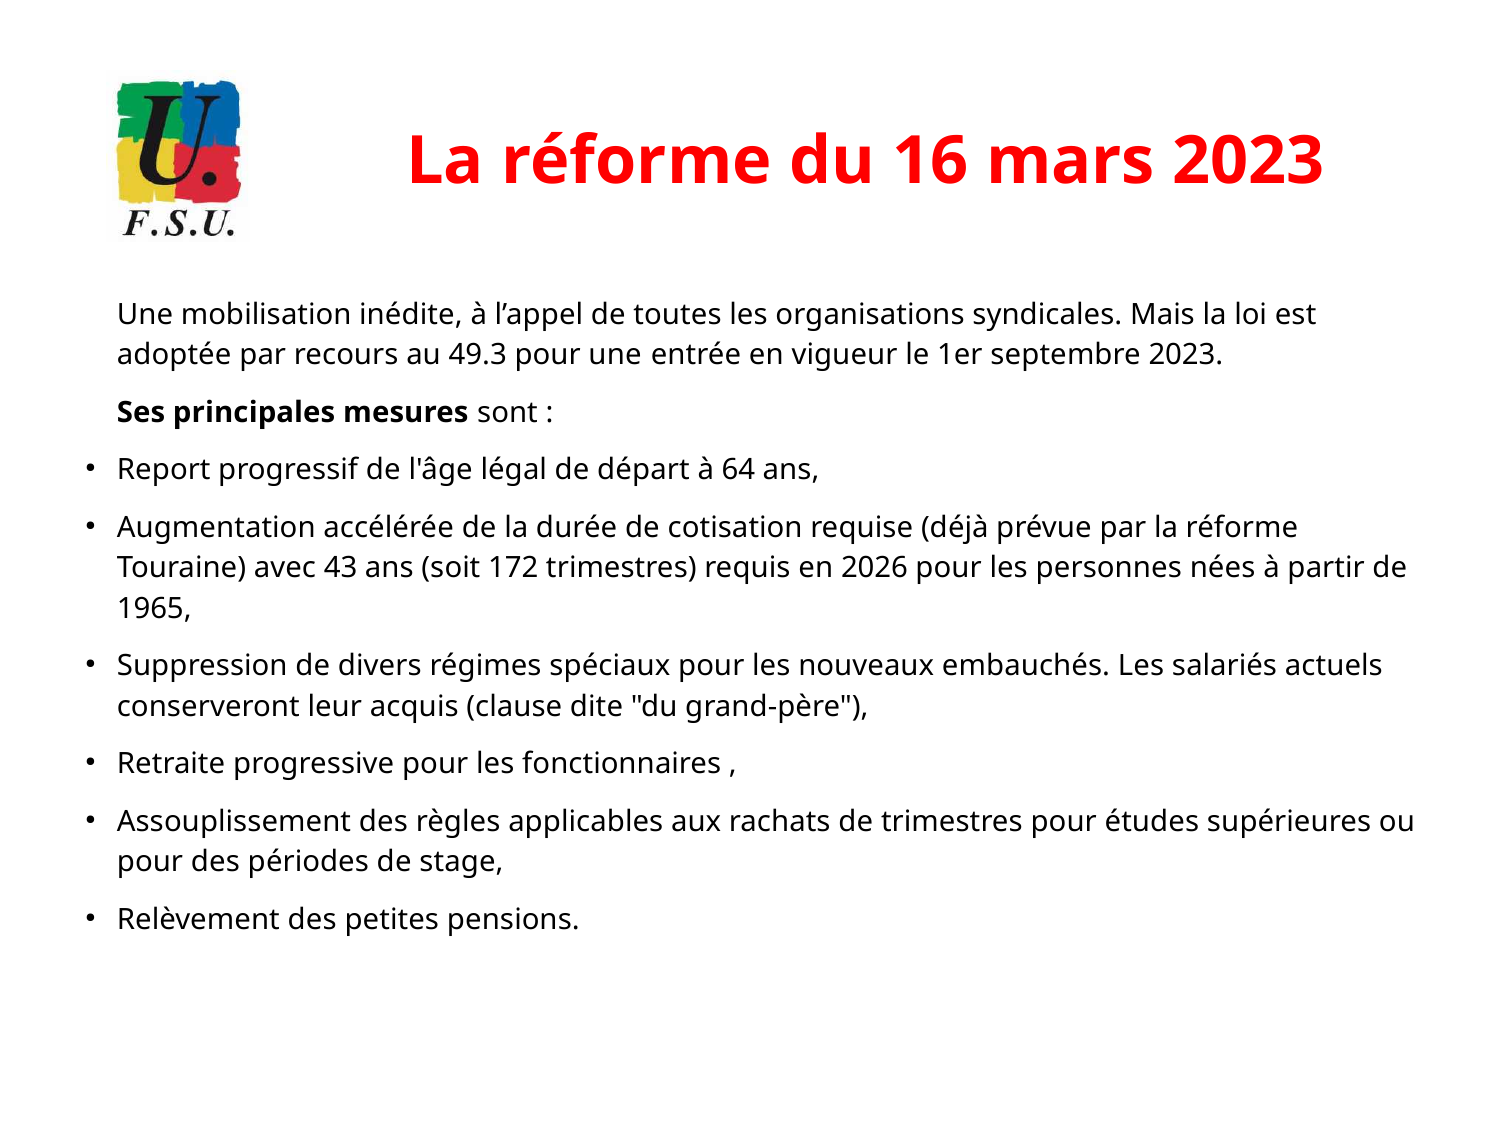

# La réforme du 16 mars 2023
Une mobilisation inédite, à l’appel de toutes les organisations syndicales. Mais la loi est adoptée par recours au 49.3 pour une entrée en vigueur le 1er septembre 2023.
Ses principales mesures sont :
Report progressif de l'âge légal de départ à 64 ans,
Augmentation accélérée de la durée de cotisation requise (déjà prévue par la réforme Touraine) avec 43 ans (soit 172 trimestres) requis en 2026 pour les personnes nées à partir de 1965,
Suppression de divers régimes spéciaux pour les nouveaux embauchés. Les salariés actuels conserveront leur acquis (clause dite "du grand-père"),
Retraite progressive pour les fonctionnaires ,
Assouplissement des règles applicables aux rachats de trimestres pour études supérieures ou pour des périodes de stage,
Relèvement des petites pensions.